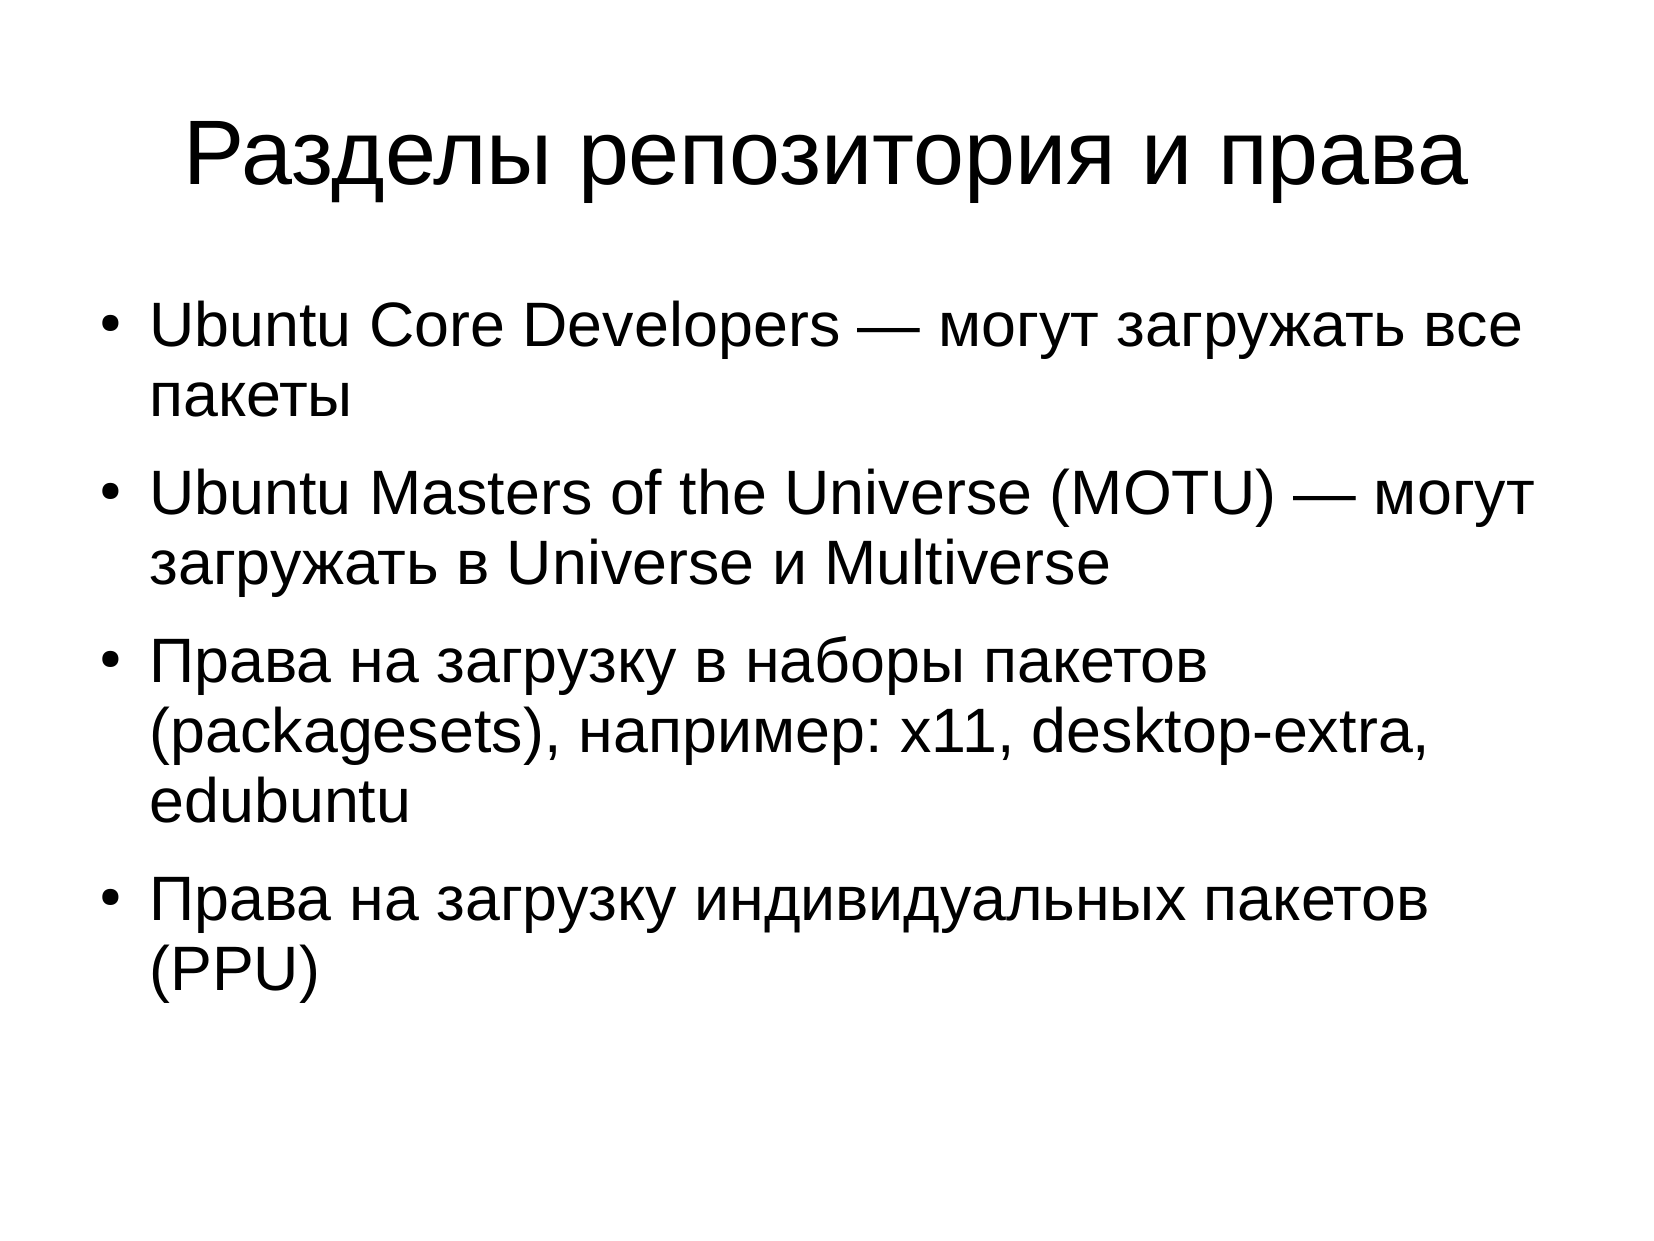

# Разделы репозитория и права
Ubuntu Core Developers — могут загружать все пакеты
Ubuntu Masters of the Universe (MOTU) — могут загружать в Universe и Multiverse
Права на загрузку в наборы пакетов (packagesets), например: x11, desktop-extra, edubuntu
Права на загрузку индивидуальных пакетов (PPU)